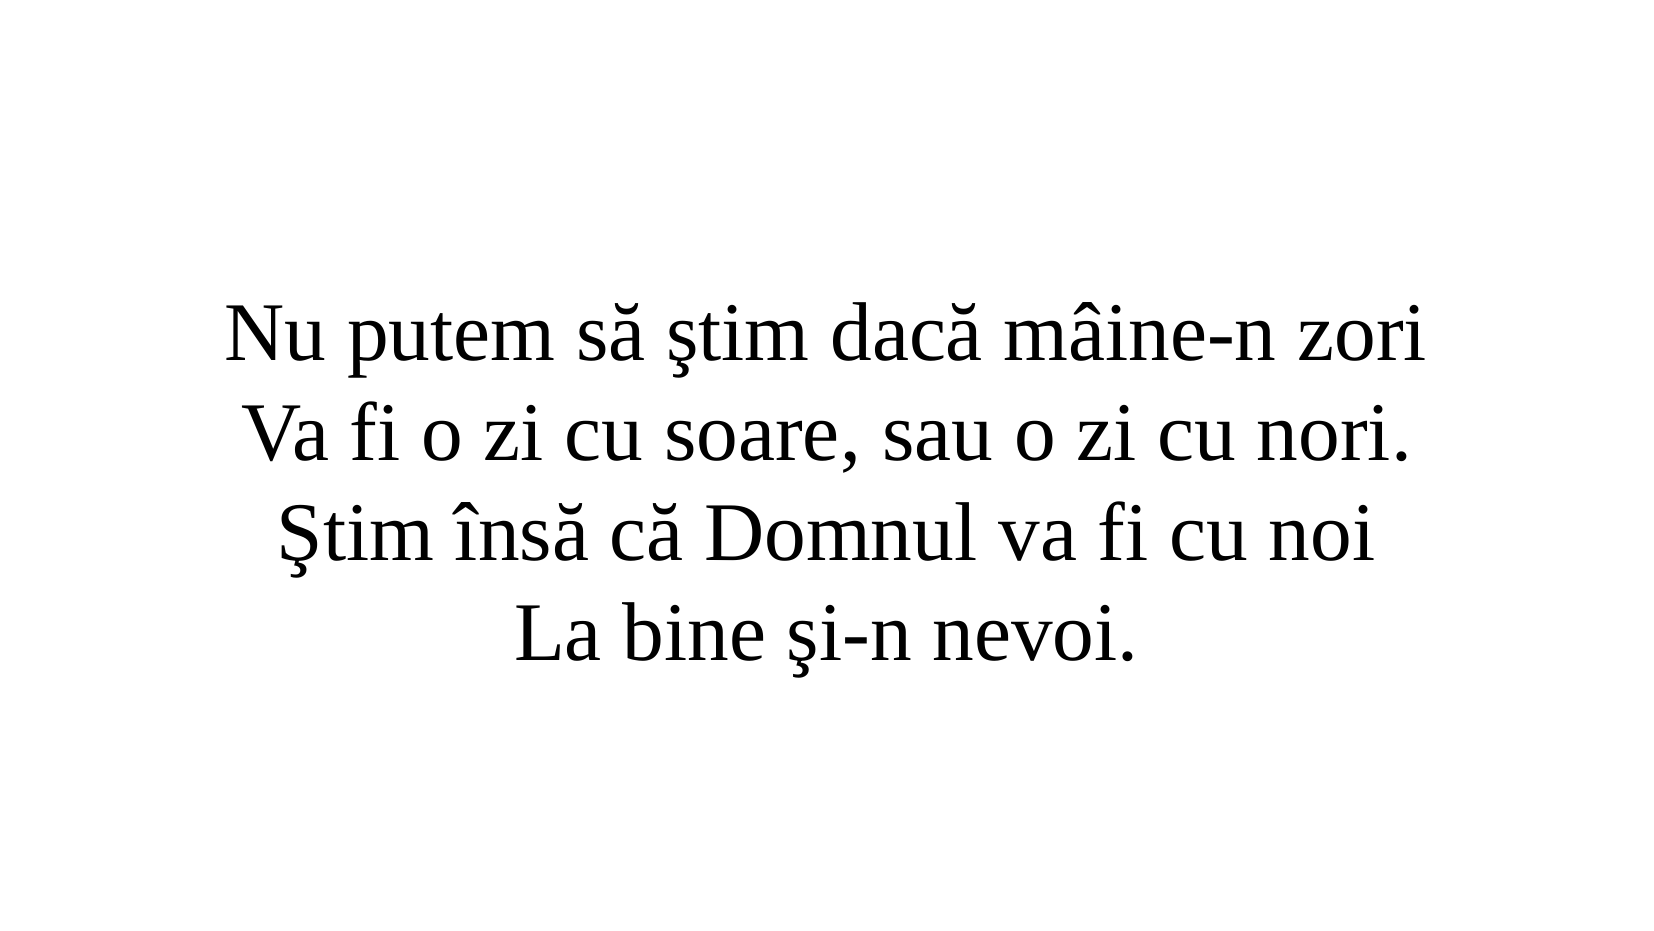

# Nu putem să ştim dacă mâine-n zori Va fi o zi cu soare, sau o zi cu nori. Ştim însă că Domnul va fi cu noi La bine şi-n nevoi.